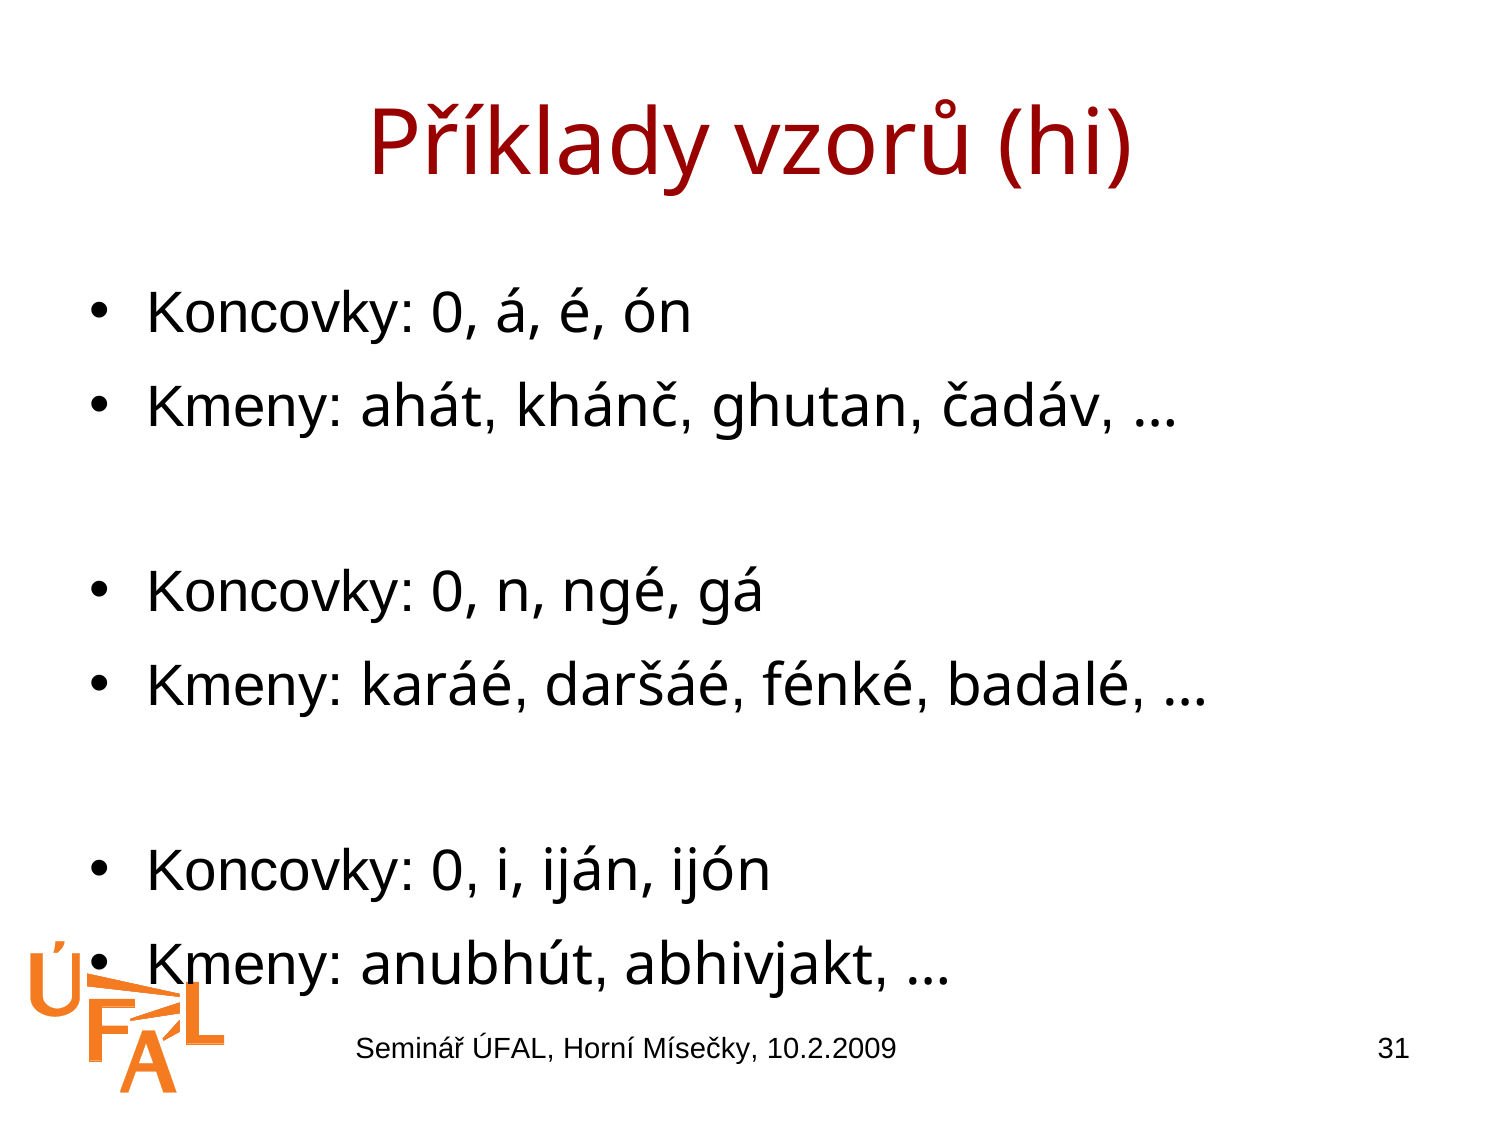

# Příklady vzorů (hi)
Koncovky: 0, á, é, ón
Kmeny: ahát, khánč, ghutan, čadáv, …
Koncovky: 0, n, ngé, gá
Kmeny: karáé, daršáé, fénké, badalé, …
Koncovky: 0, i, iján, ijón
Kmeny: anubhút, abhivjakt, …
Seminář ÚFAL, Horní Mísečky, 10.2.2009
31